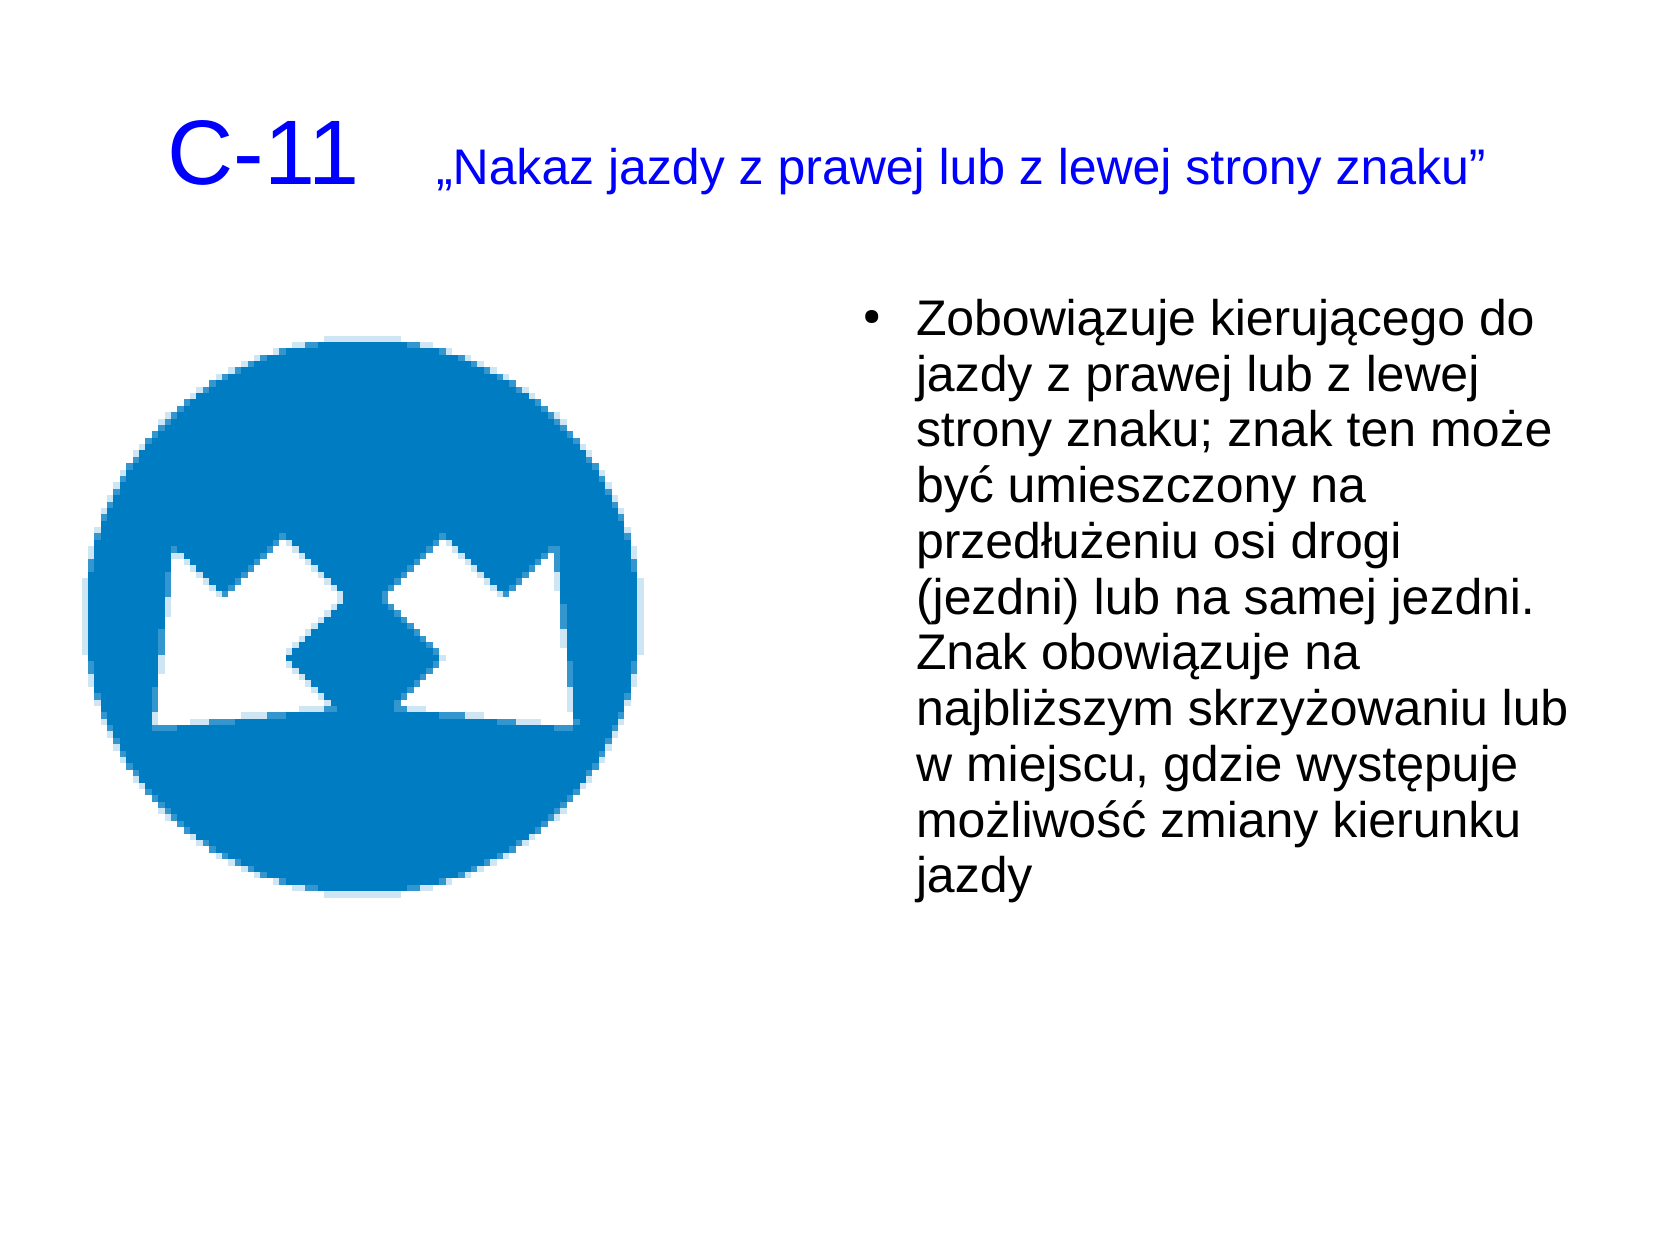

# C-11 „Nakaz jazdy z prawej lub z lewej strony znaku”
Zobowiązuje kierującego do jazdy z prawej lub z lewej strony znaku; znak ten może być umieszczony na przedłużeniu osi drogi (jezdni) lub na samej jezdni. Znak obowiązuje na najbliższym skrzyżowaniu lub w miejscu, gdzie występuje możliwość zmiany kierunku jazdy